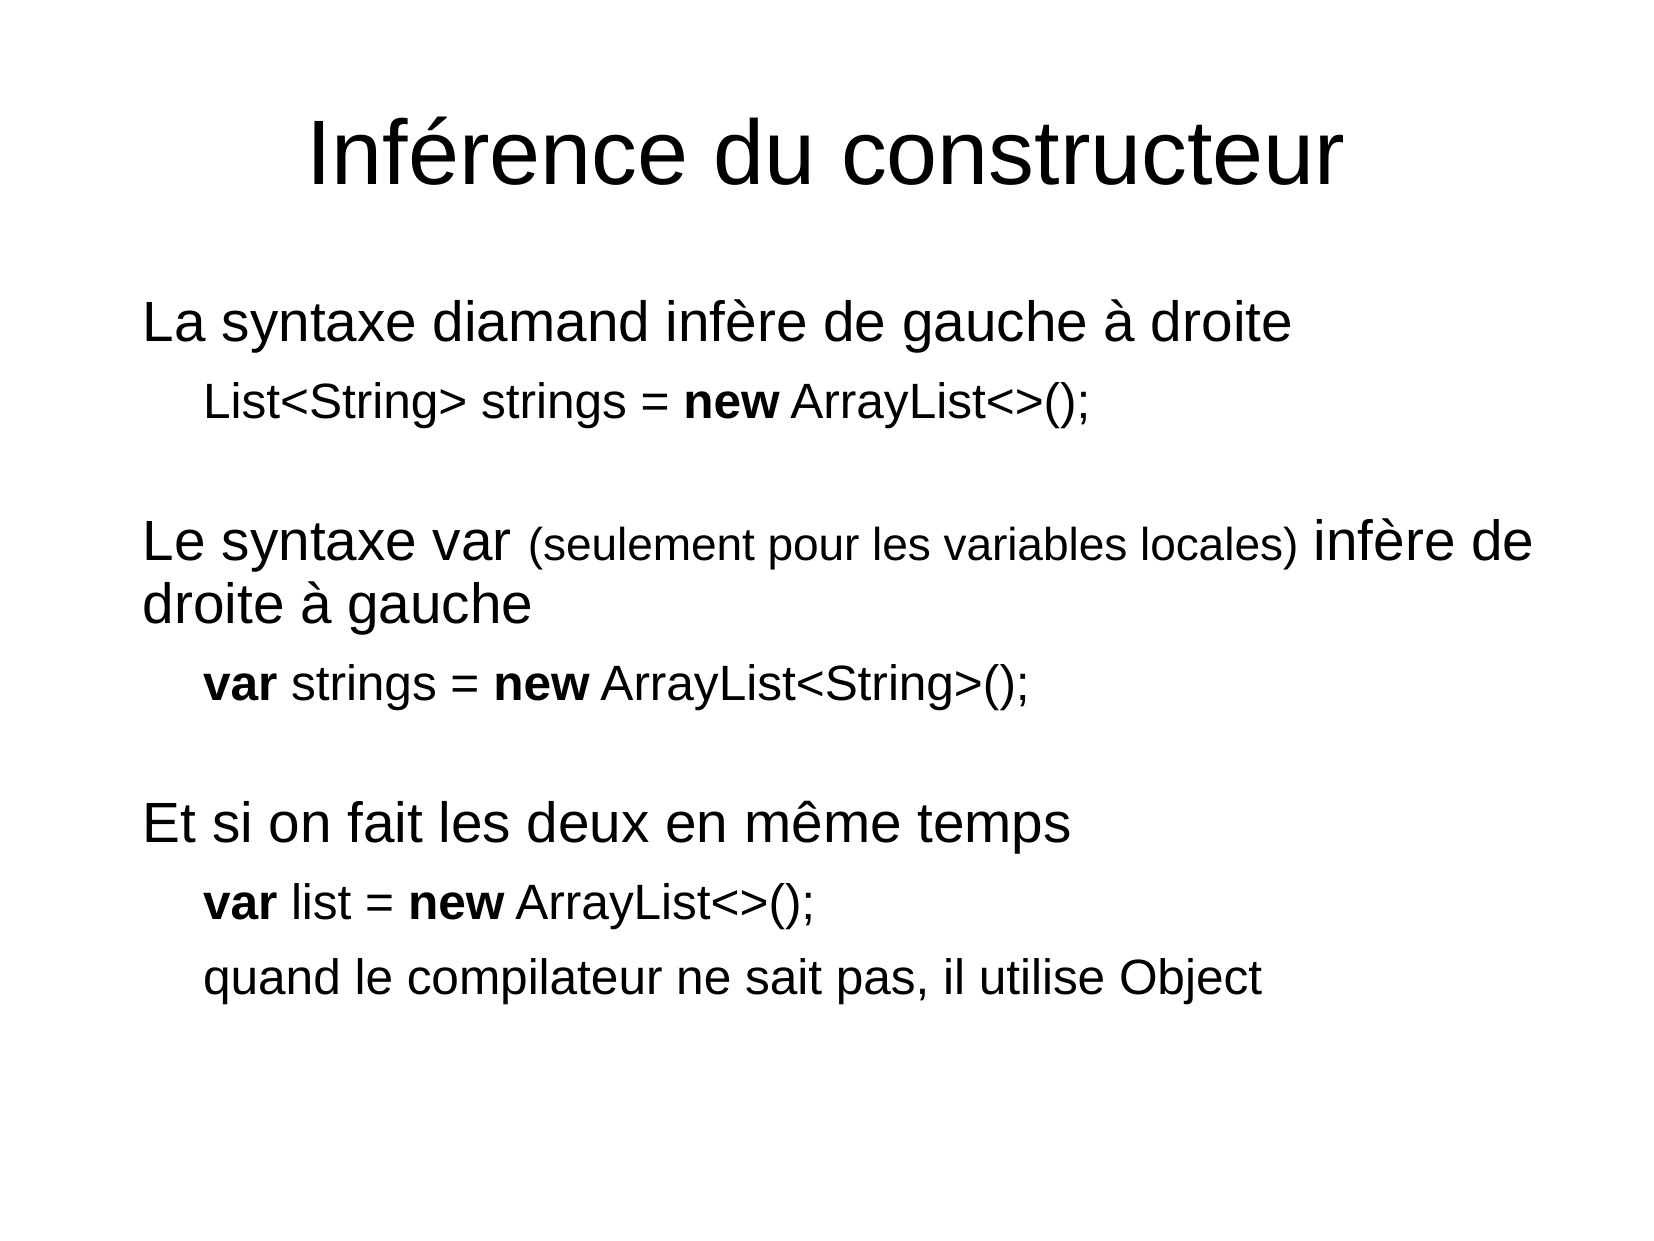

# Inférence du constructeur
La syntaxe diamand infère de gauche à droite
List<String> strings = new ArrayList<>();
Le syntaxe var (seulement pour les variables locales) infère de droite à gauche
var strings = new ArrayList<String>();
Et si on fait les deux en même temps
var list = new ArrayList<>();
quand le compilateur ne sait pas, il utilise Object